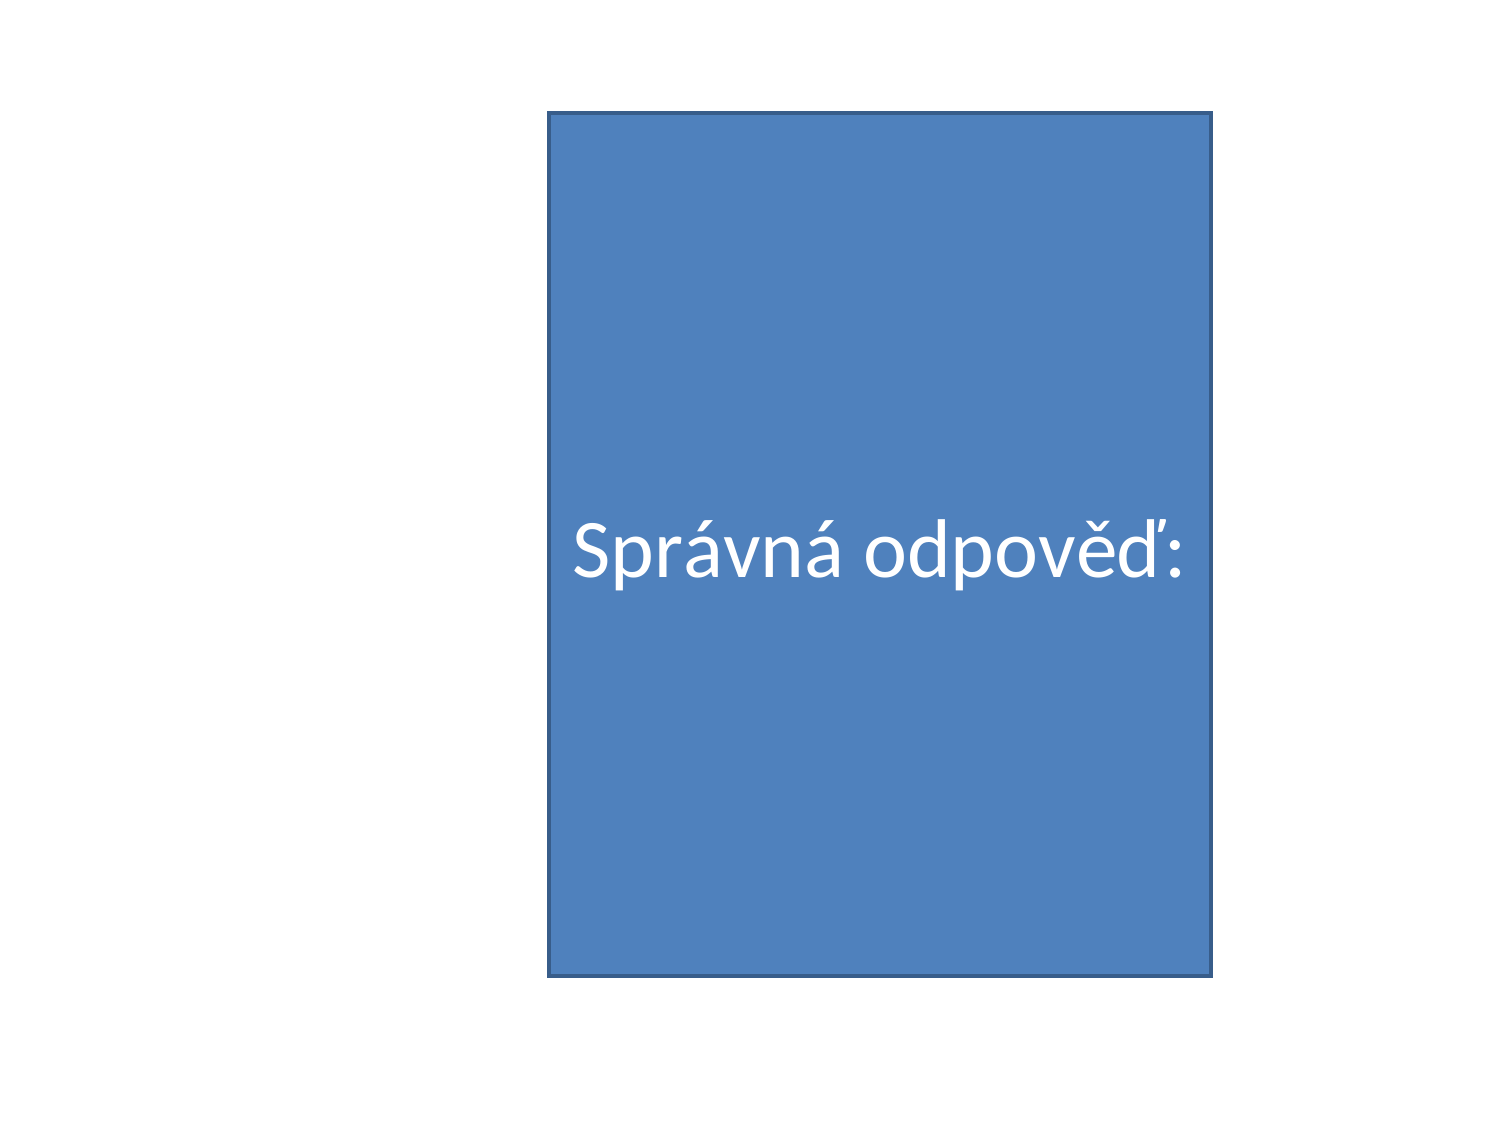

Správná odpověď:
V tabulce pro ZŠ–CH1 ve
3. sloupci od českého
a latinského názvu chemického
prvku najdeme pod hustotou
 8 960 prvek měď.
Zelená krychlička je zhotovena
z mědi.
kg
3
m
=